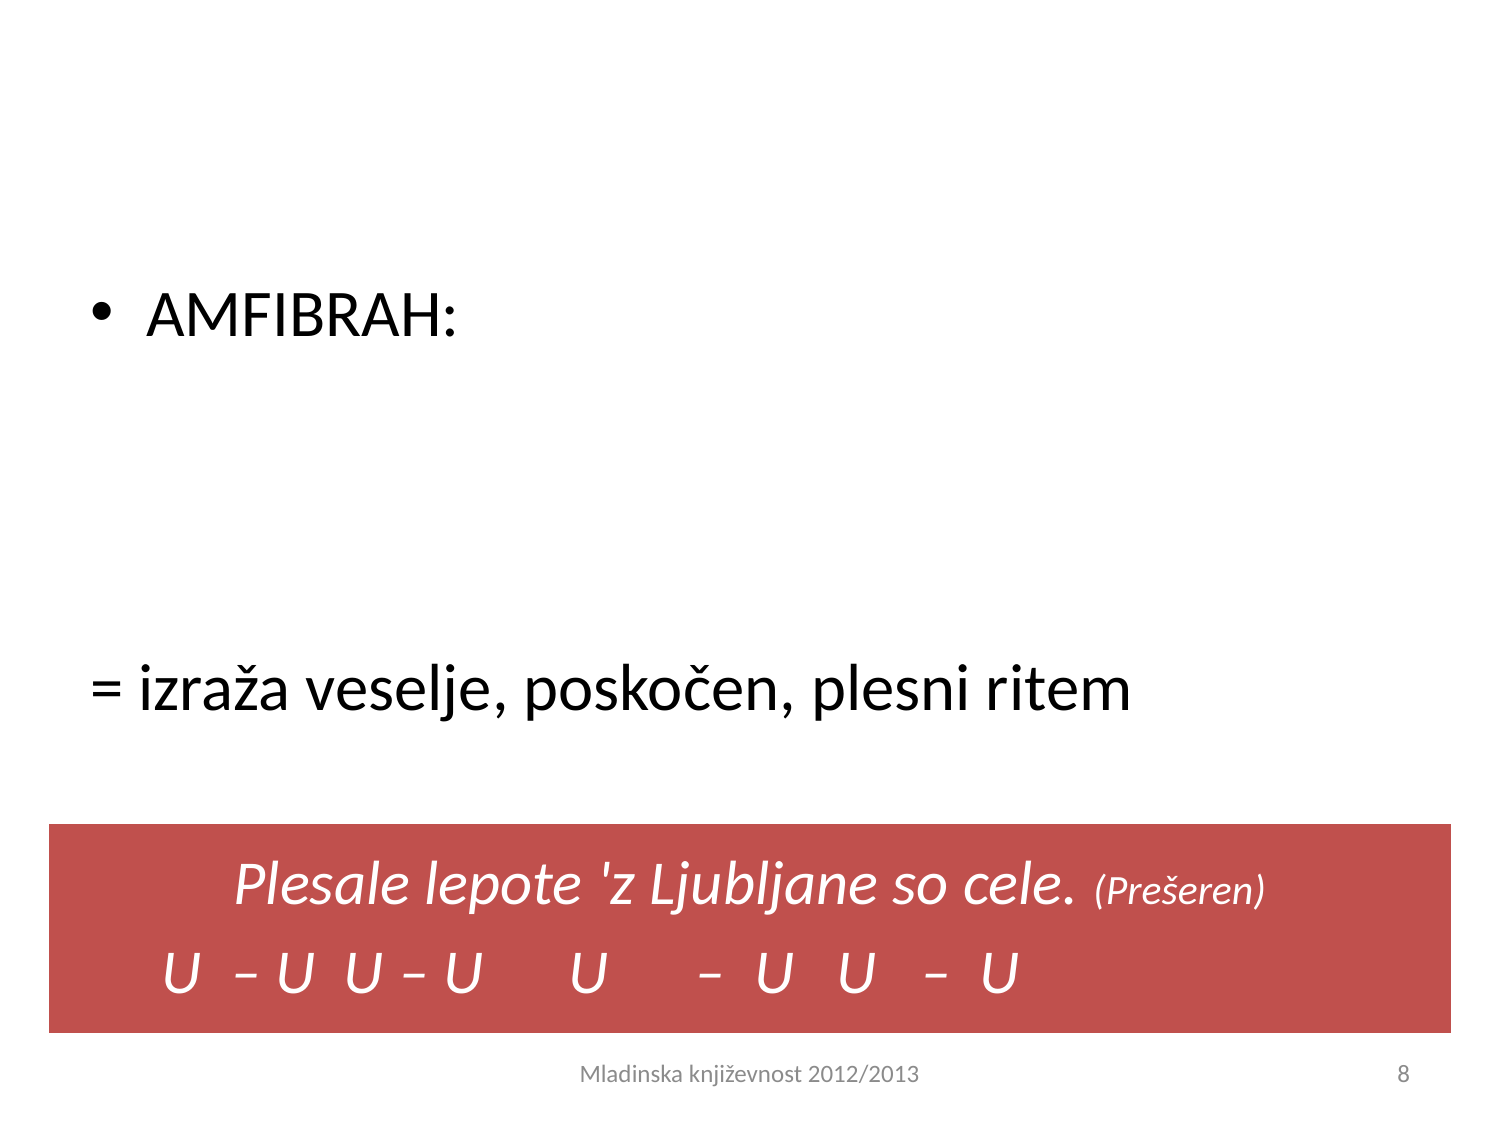

#
AMFIBRAH:
= izraža veselje, poskočen, plesni ritem
Plesale lepote 'z Ljubljane so cele. (Prešeren)
 U ‒ U U ‒ U U ‒ U U ‒ U
Mladinska književnost 2012/2013